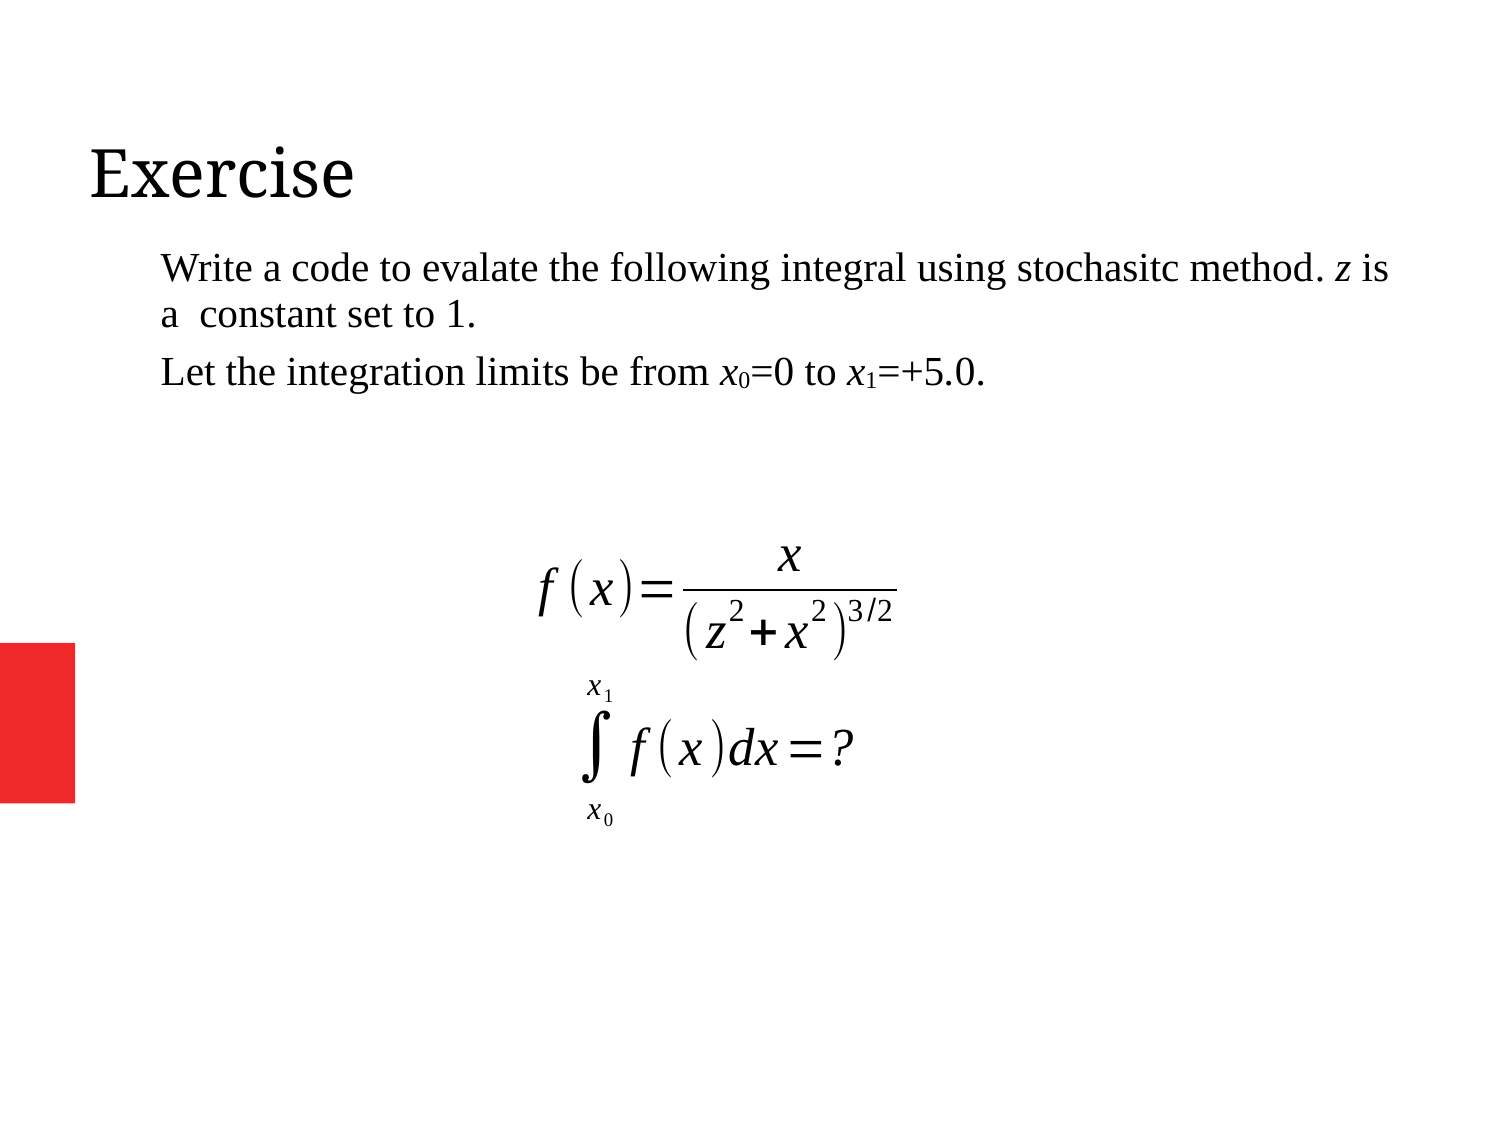

# Exercise
Write a code to evalate the following integral using stochasitc method. z is a constant set to 1.
Let the integration limits be from x0=0 to x1=+5.0.
.
.